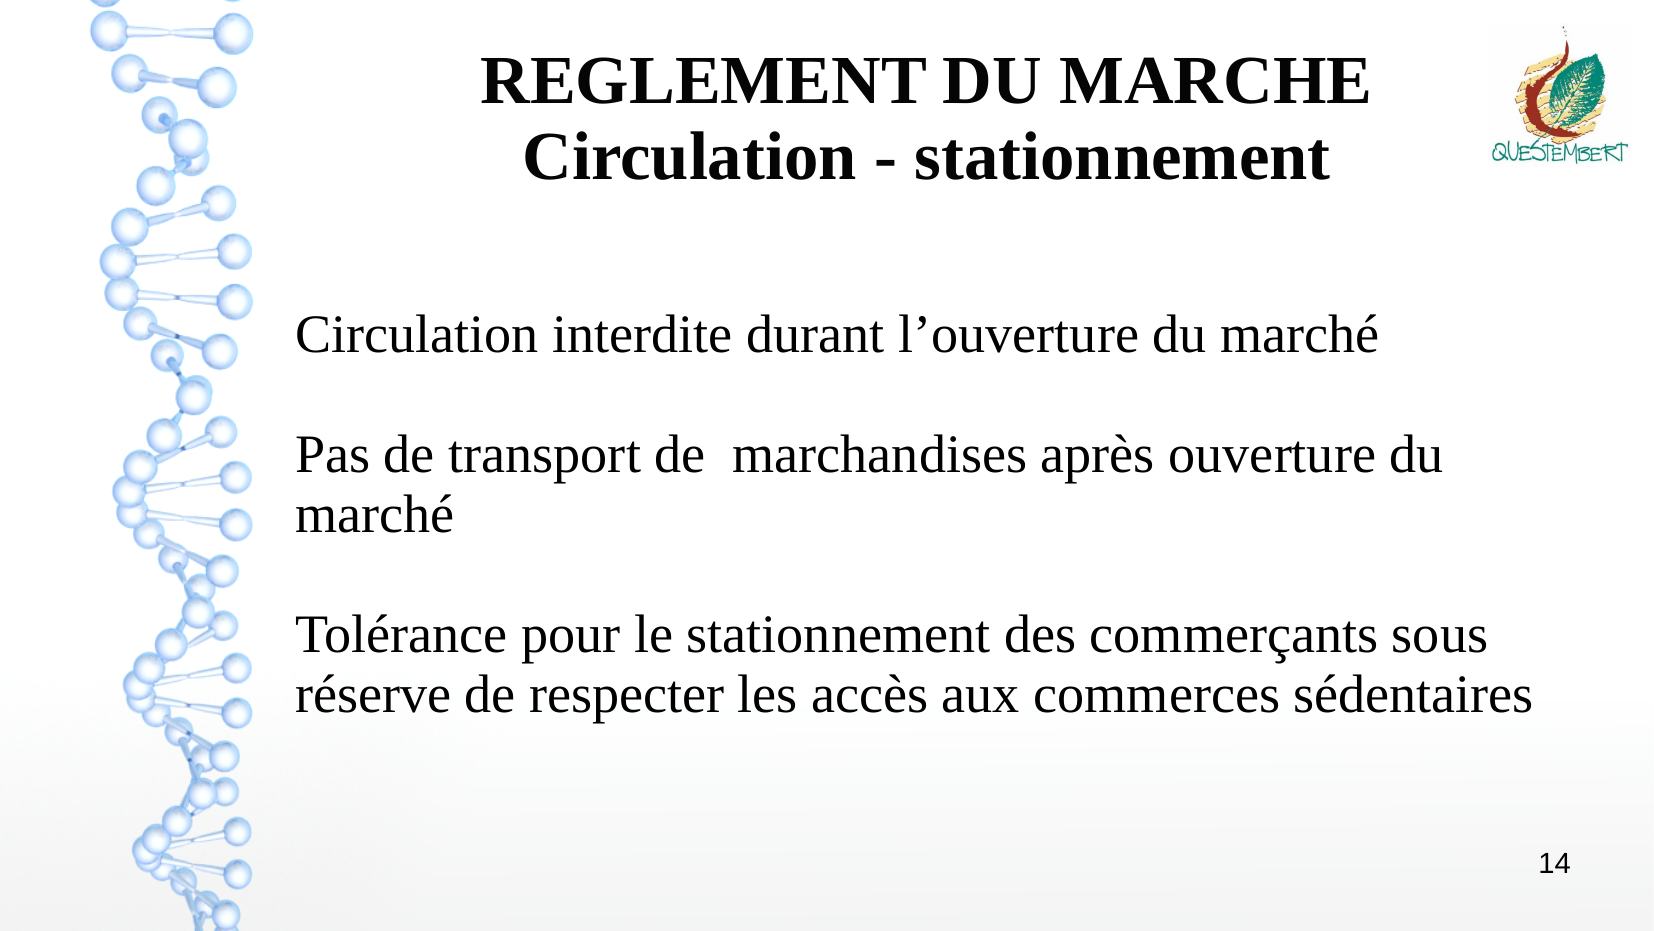

# REGLEMENT DU MARCHE Circulation - stationnement
Circulation interdite durant l’ouverture du marché
Pas de transport de marchandises après ouverture du marché
Tolérance pour le stationnement des commerçants sous réserve de respecter les accès aux commerces sédentaires
14